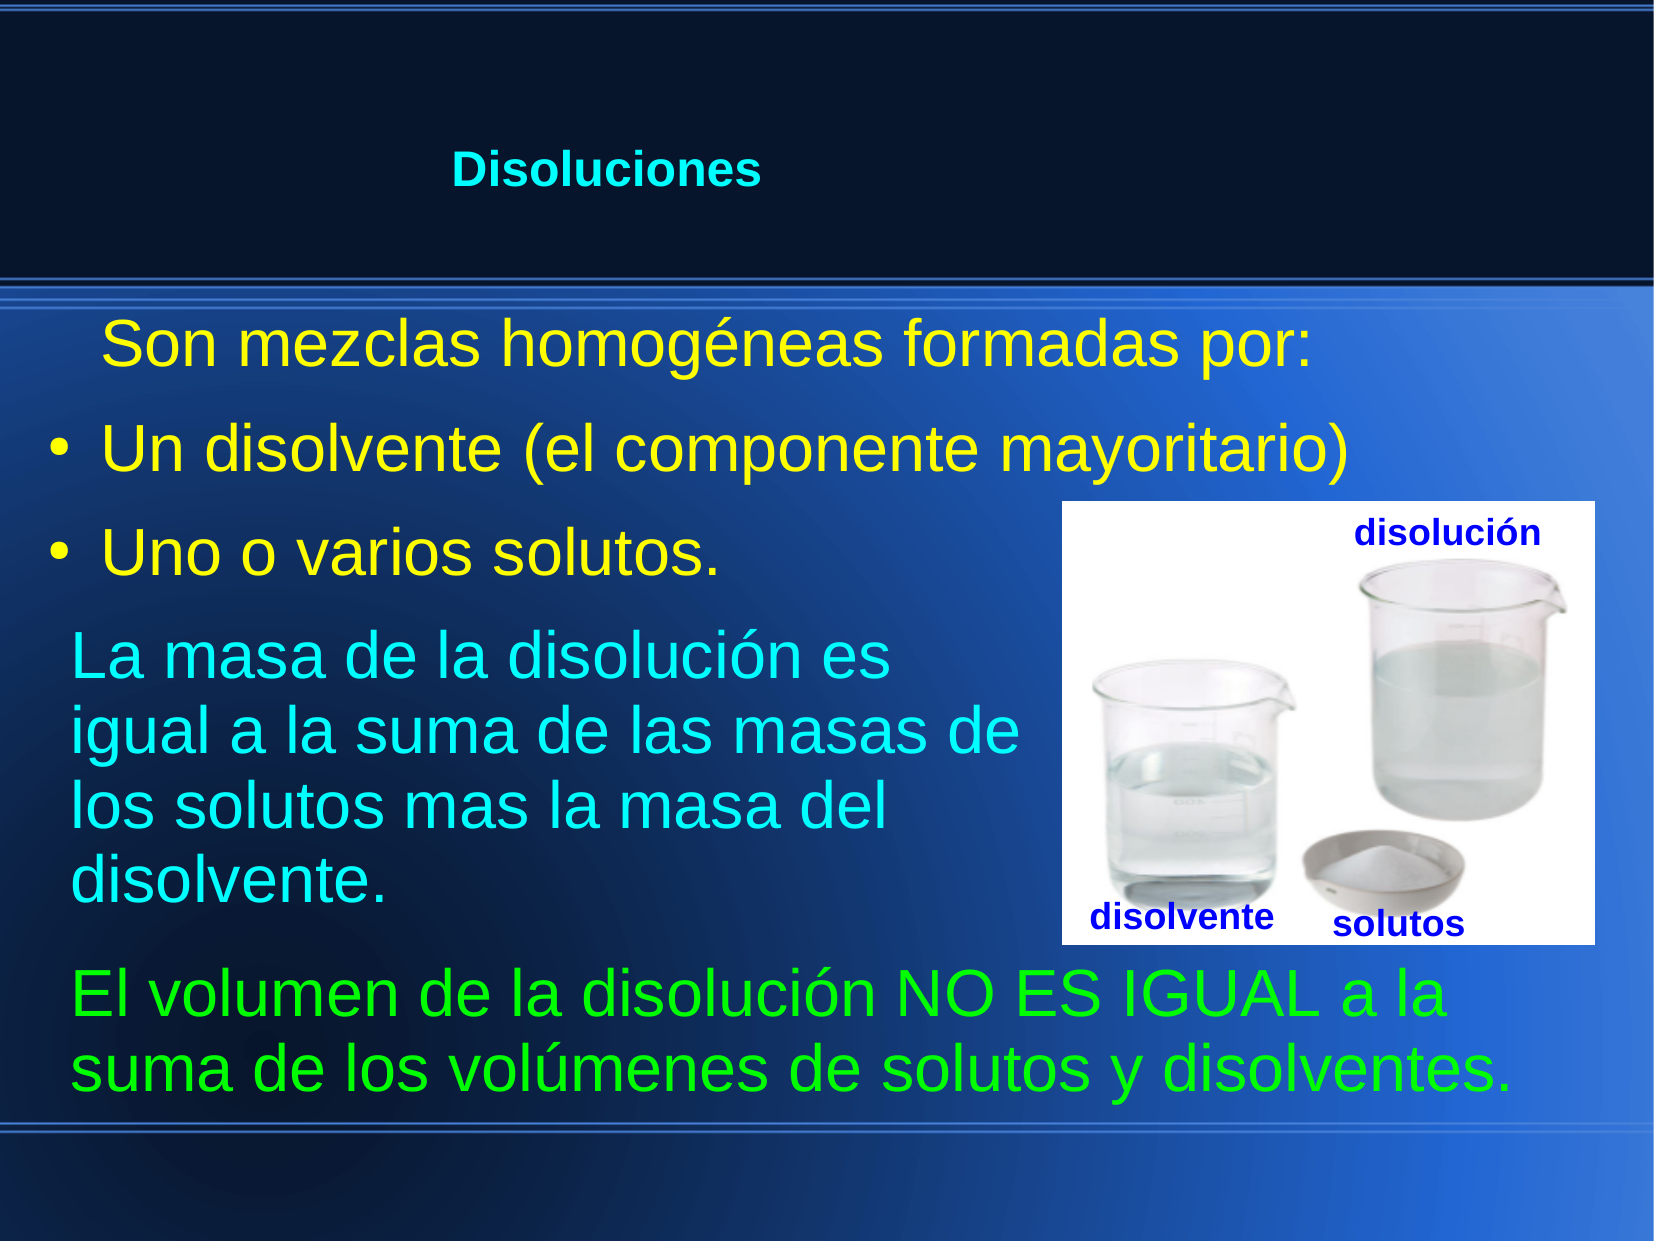

Disoluciones
# Son mezclas homogéneas formadas por:
Un disolvente (el componente mayoritario)
Uno o varios solutos.
disolución
La masa de la disolución es igual a la suma de las masas de los solutos mas la masa del disolvente.
disolvente
solutos
El volumen de la disolución NO ES IGUAL a la suma de los volúmenes de solutos y disolventes.